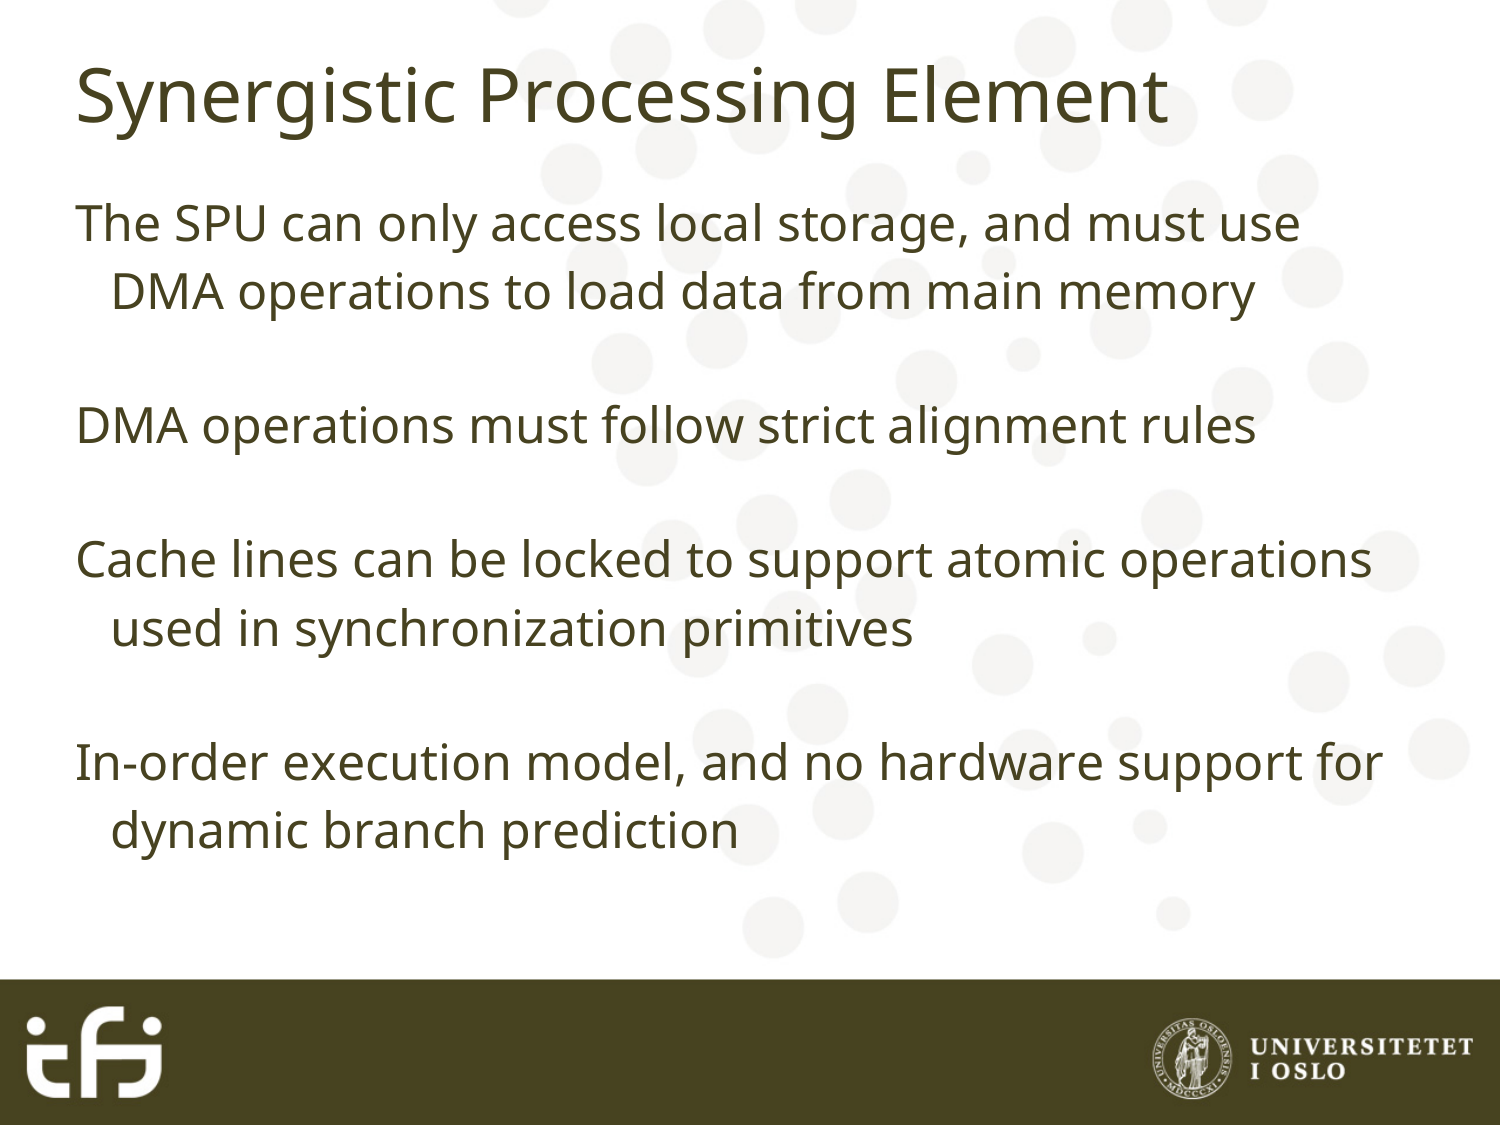

# Synergistic Processing Element
The SPU can only access local storage, and must use DMA operations to load data from main memory
DMA operations must follow strict alignment rules
Cache lines can be locked to support atomic operations used in synchronization primitives
In-order execution model, and no hardware support for dynamic branch prediction